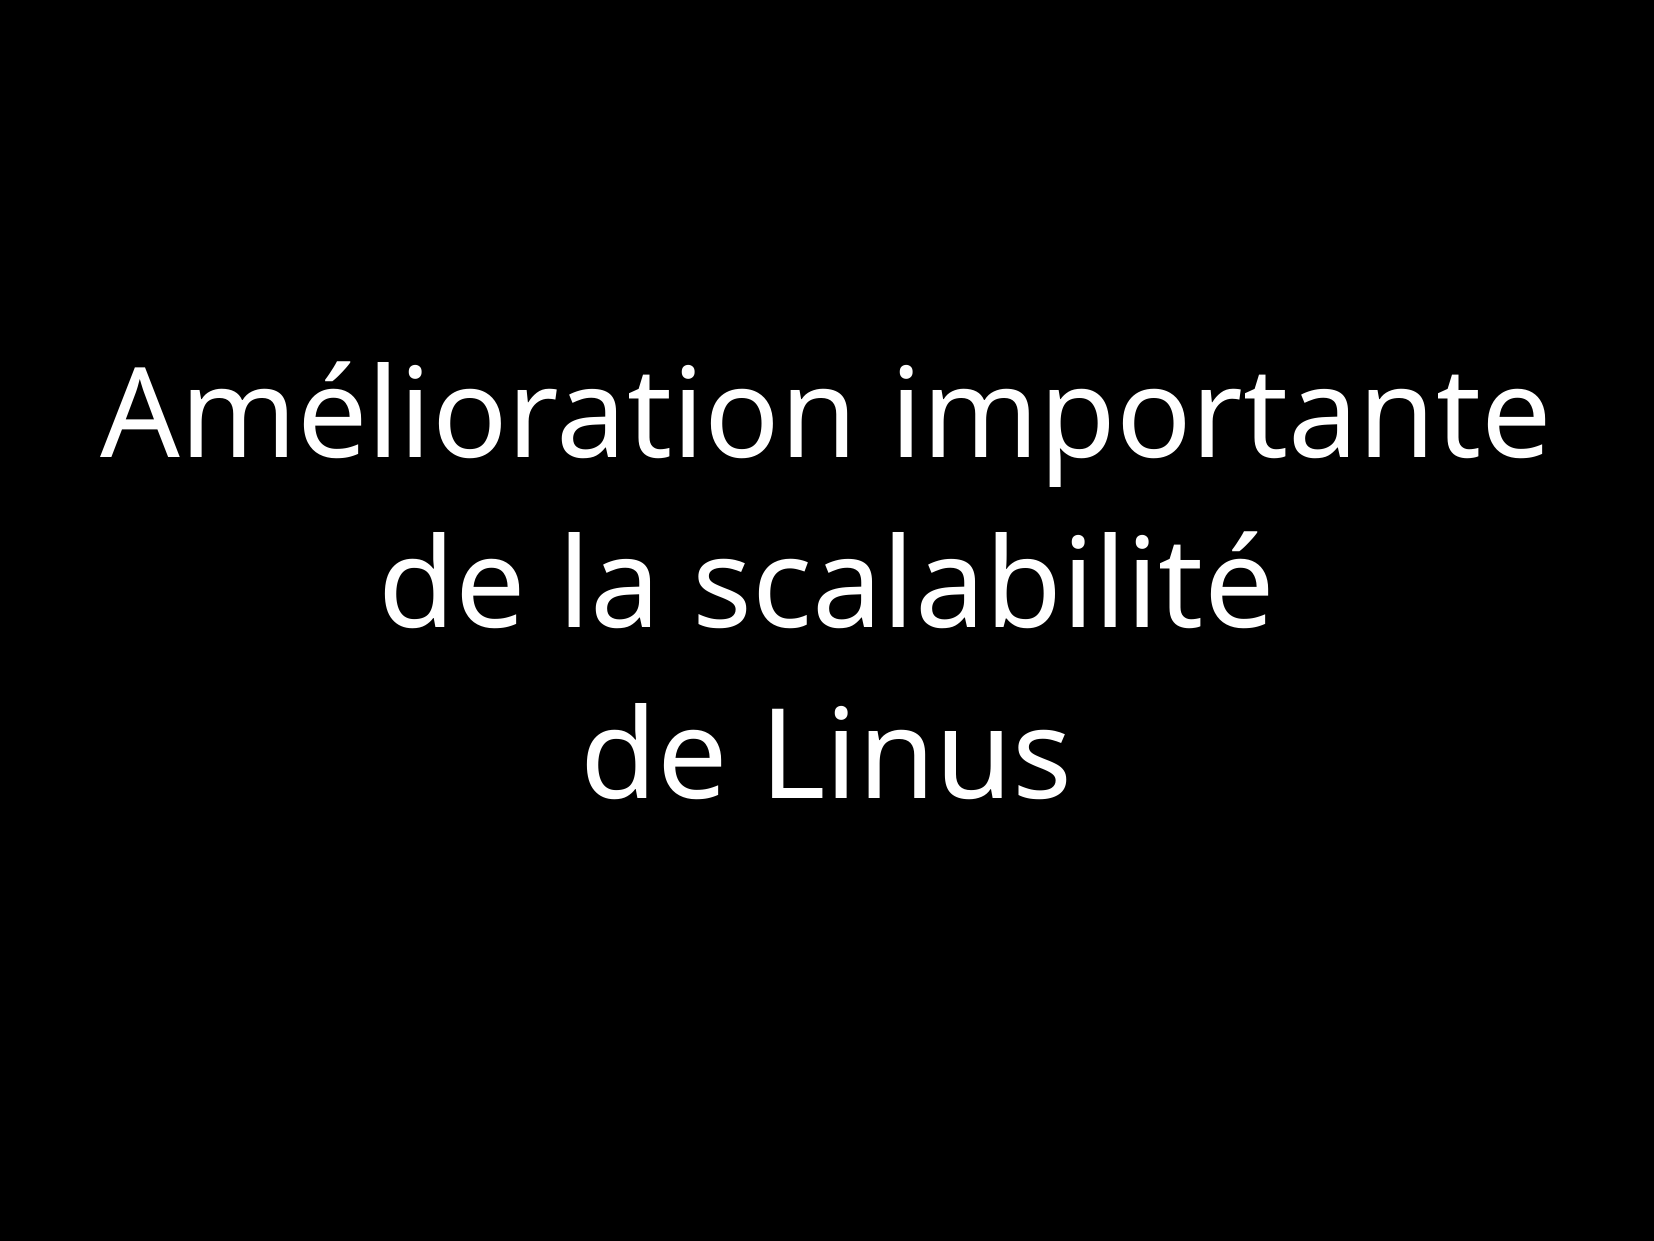

# Amélioration importante
de la scalabilité
de Linus